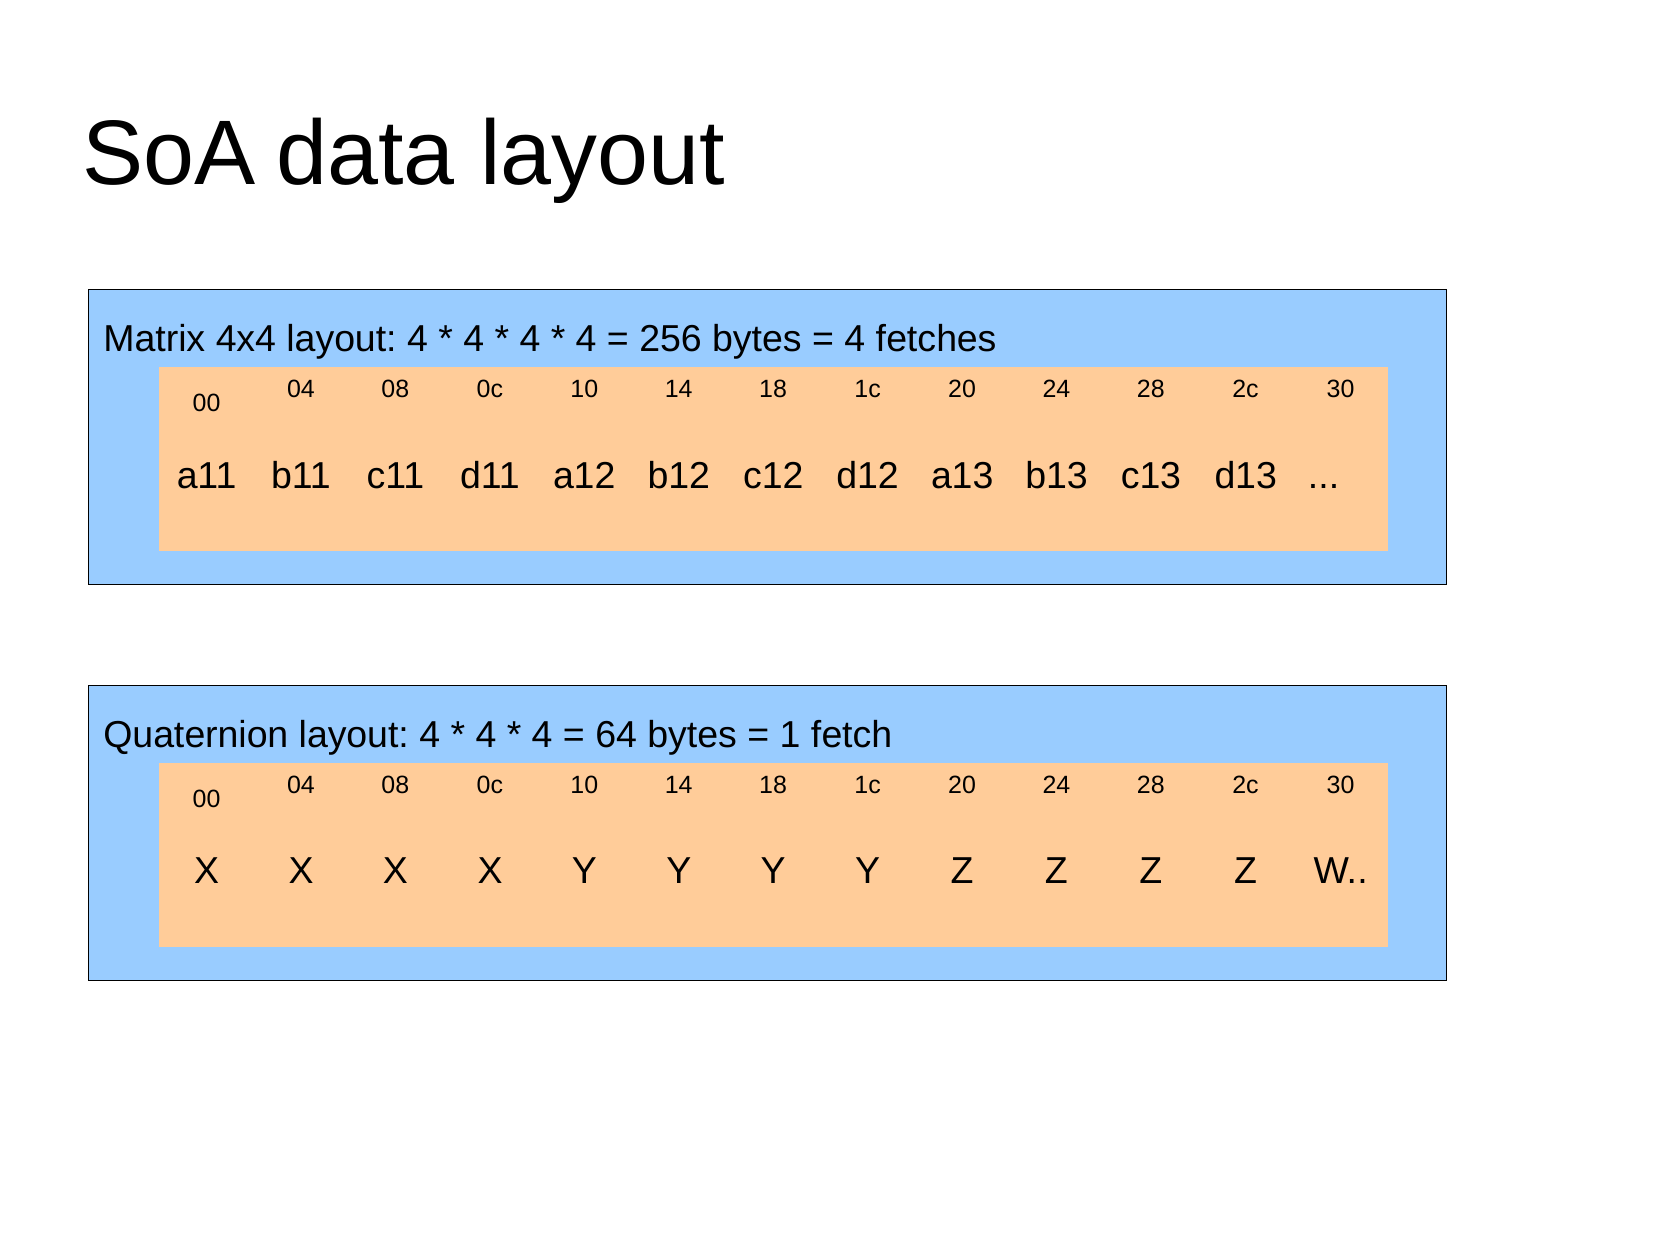

# SoA data layout
Matrix 4x4 layout: 4 * 4 * 4 * 4 = 256 bytes = 4 fetches
| 00 | 04 | 08 | 0c | 10 | 14 | 18 | 1c | 20 | 24 | 28 | 2c | 30 |
| --- | --- | --- | --- | --- | --- | --- | --- | --- | --- | --- | --- | --- |
| a11 | b11 | c11 | d11 | a12 | b12 | c12 | d12 | a13 | b13 | c13 | d13 | ... |
Quaternion layout: 4 * 4 * 4 = 64 bytes = 1 fetch
| 00 | 04 | 08 | 0c | 10 | 14 | 18 | 1c | 20 | 24 | 28 | 2c | 30 |
| --- | --- | --- | --- | --- | --- | --- | --- | --- | --- | --- | --- | --- |
| X | X | X | X | Y | Y | Y | Y | Z | Z | Z | Z | W.. |